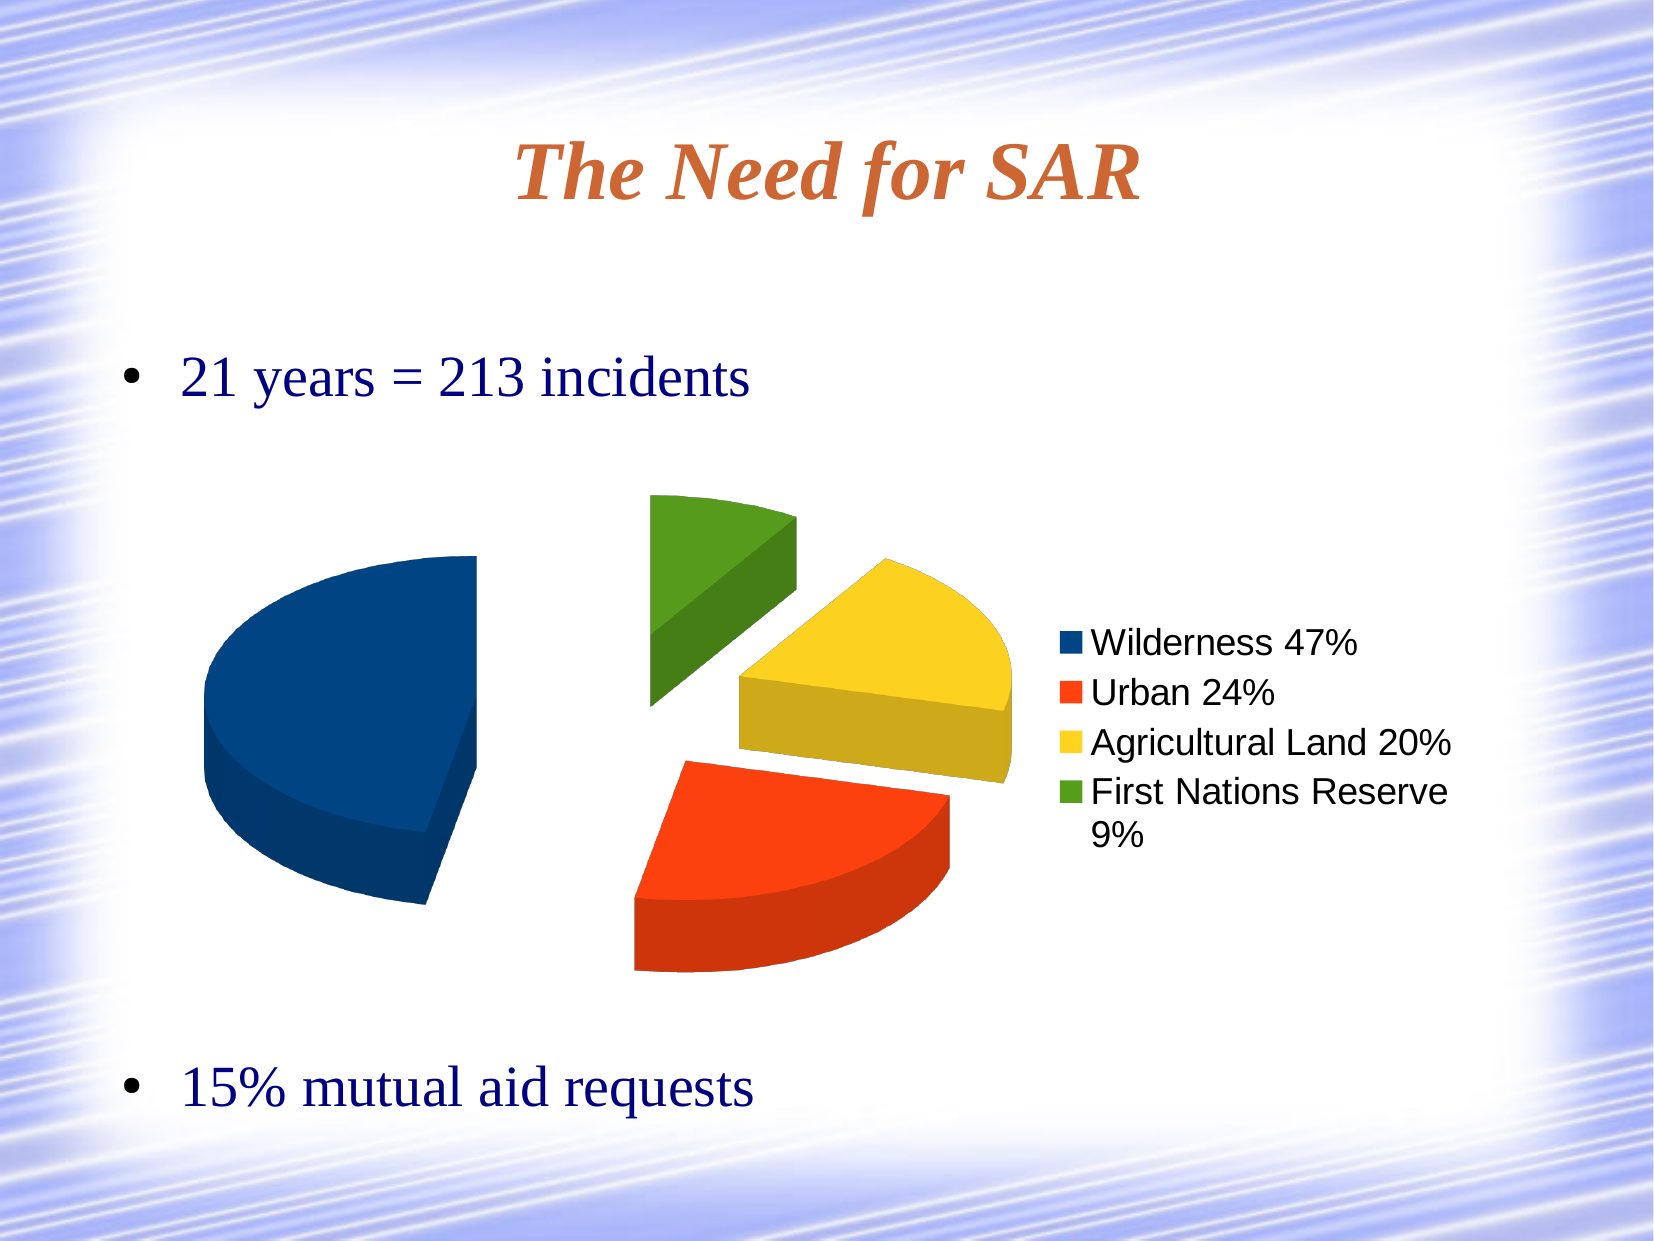

# The Need for SAR
21 years = 213 incidents
15% mutual aid requests
[unsupported chart]